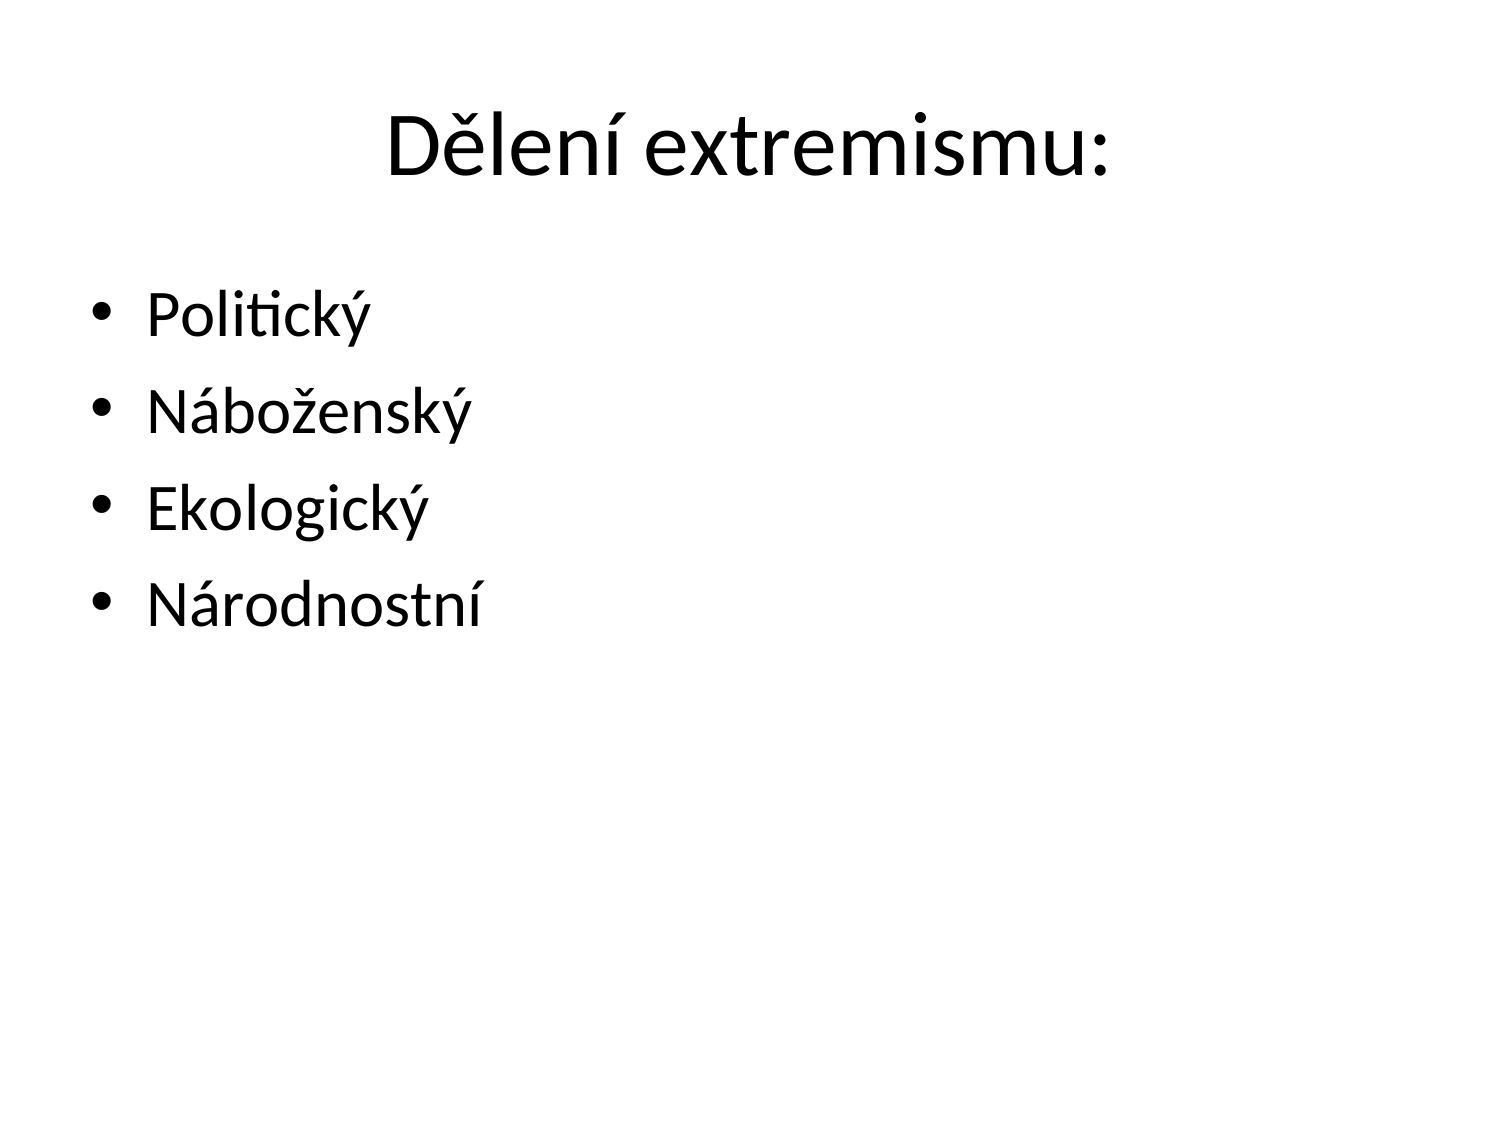

# Dělení extremismu:
Politický
Náboženský
Ekologický
Národnostní